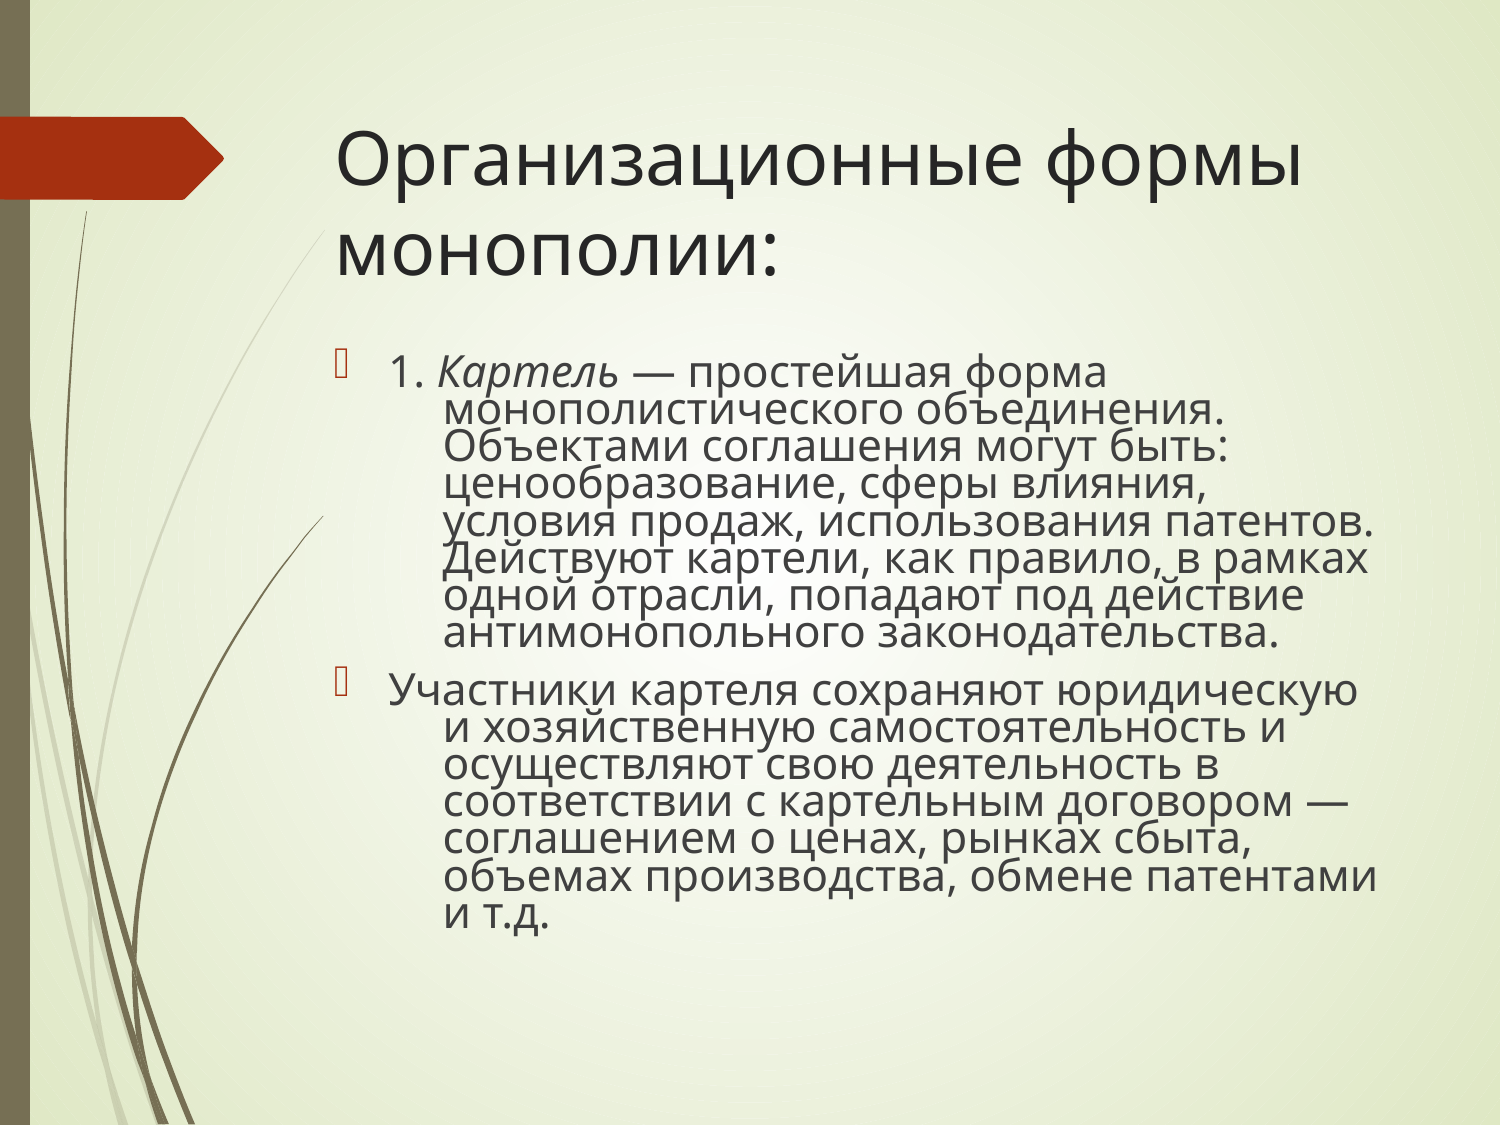

# Организационные формы монополии:
1. Картель — простейшая форма монополистического объединения. Объектами соглашения могут быть: ценообразование, сферы влияния, условия продаж, использования патентов. Действуют картели, как правило, в рамках одной отрасли, попадают под действие антимонопольного законодательства.
Участники картеля сохраняют юридическую и хозяйственную самостоятельность и осуществляют свою деятельность в соответствии с картельным договором — соглашением о ценах, рынках сбыта, объемах производства, обмене патентами и т.д.